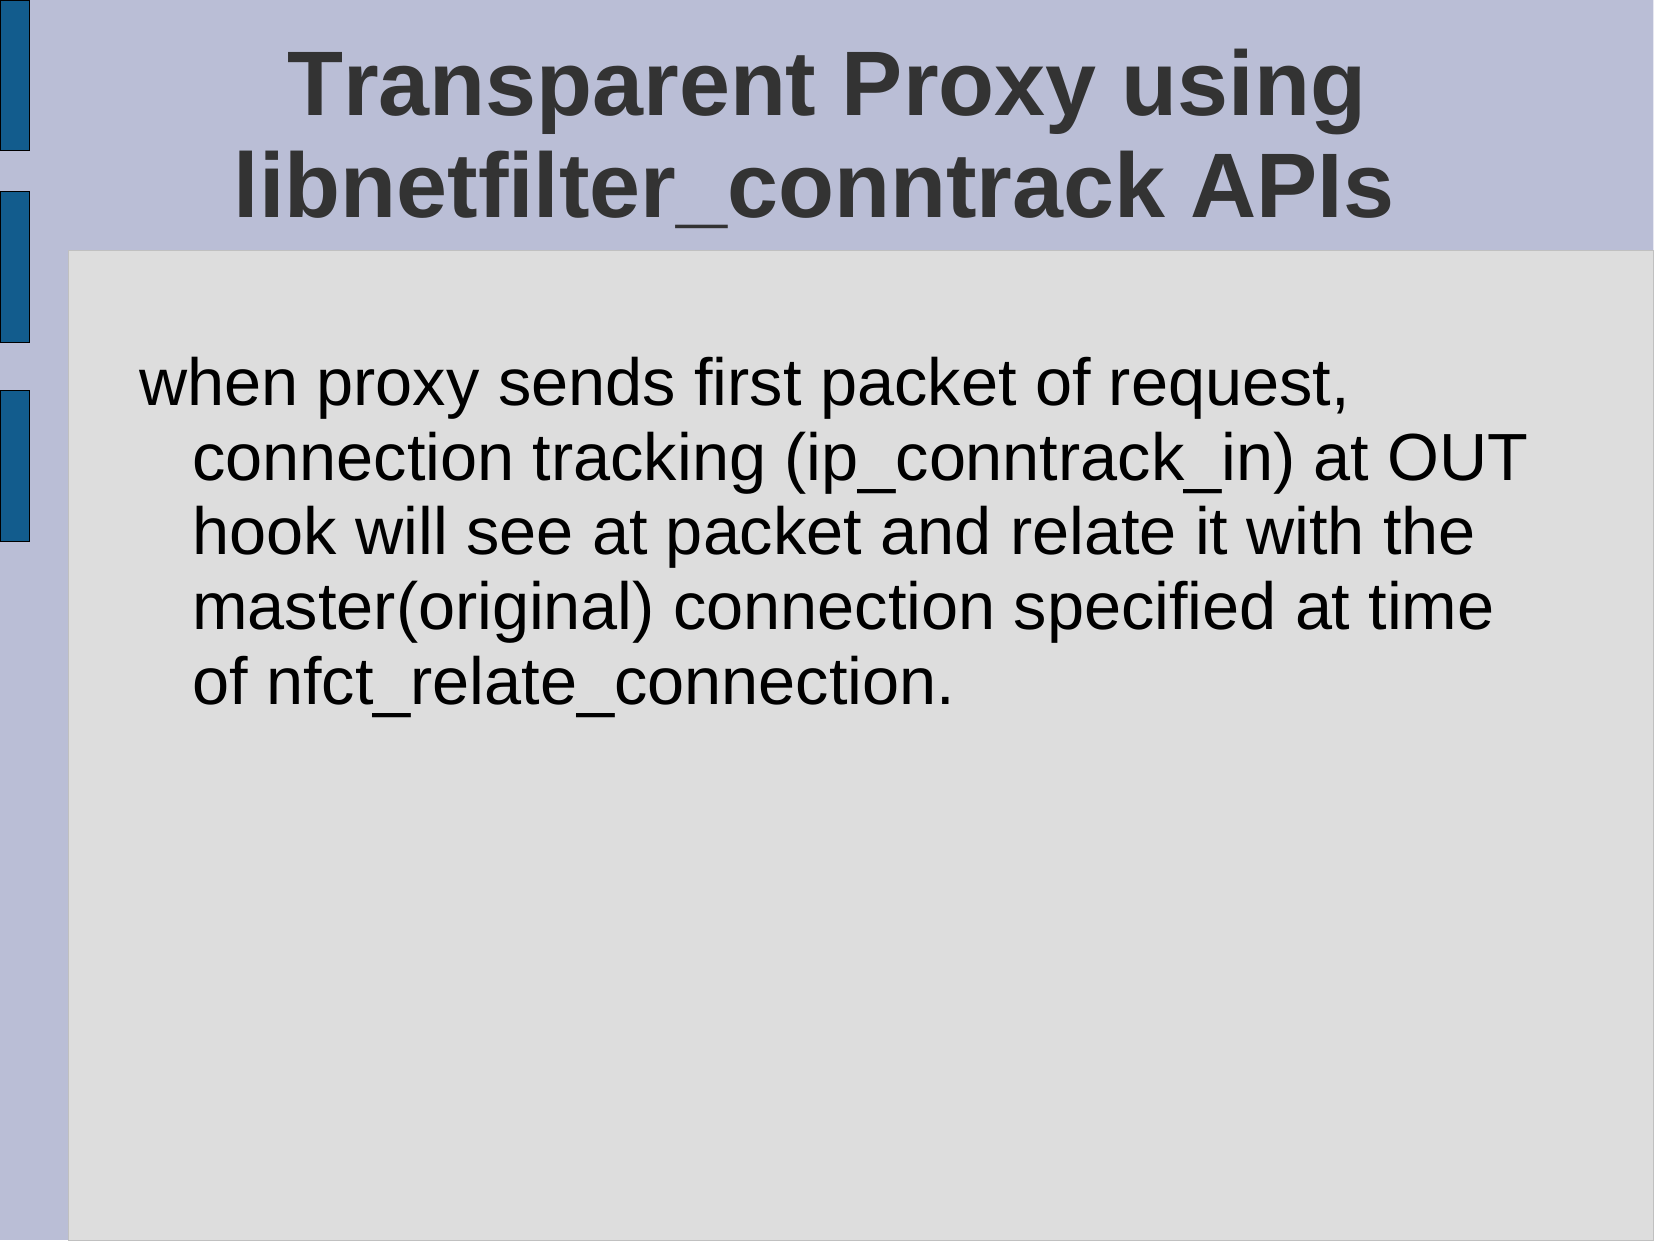

# Transparent Proxy using libnetfilter_conntrack APIs
when proxy sends first packet of request, connection tracking (ip_conntrack_in) at OUT hook will see at packet and relate it with the master(original) connection specified at time of nfct_relate_connection.